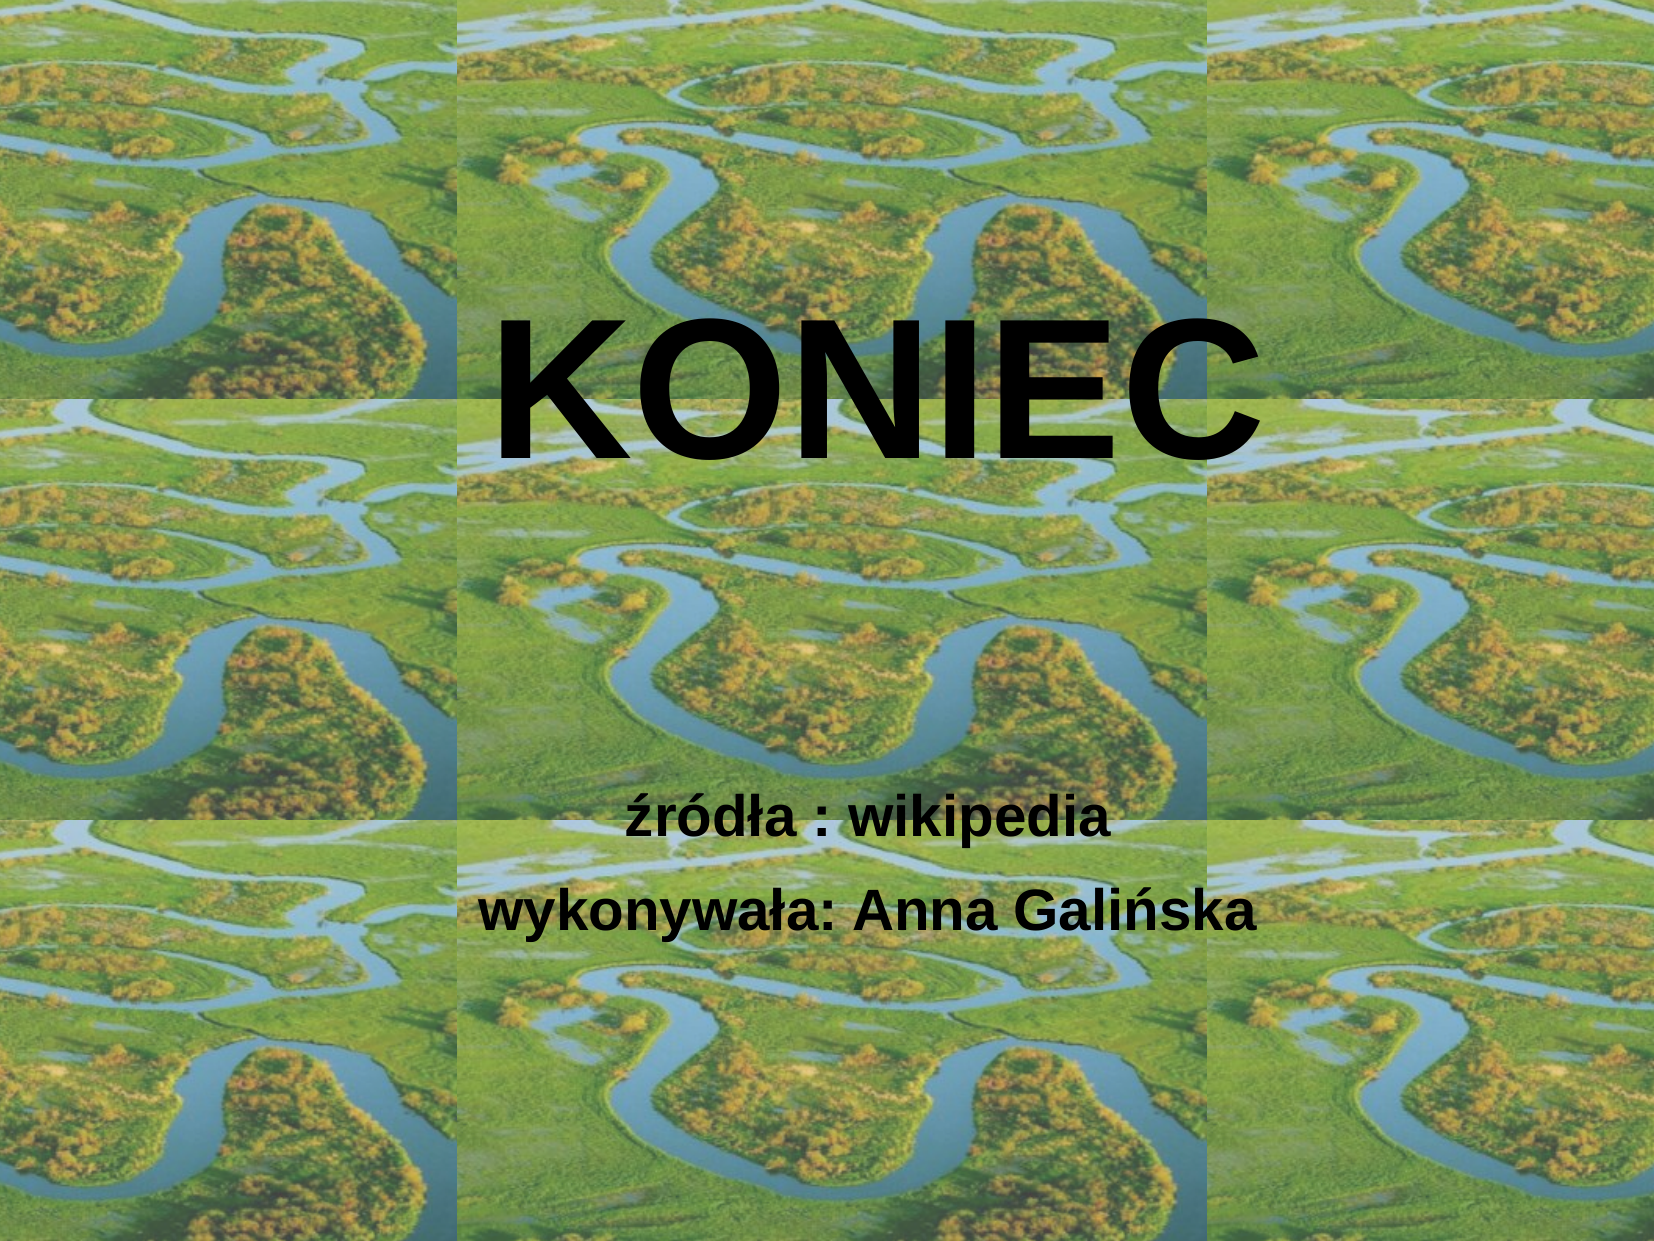

KONIEC
źródła : wikipedia
wykonywała: Anna Galińska
#